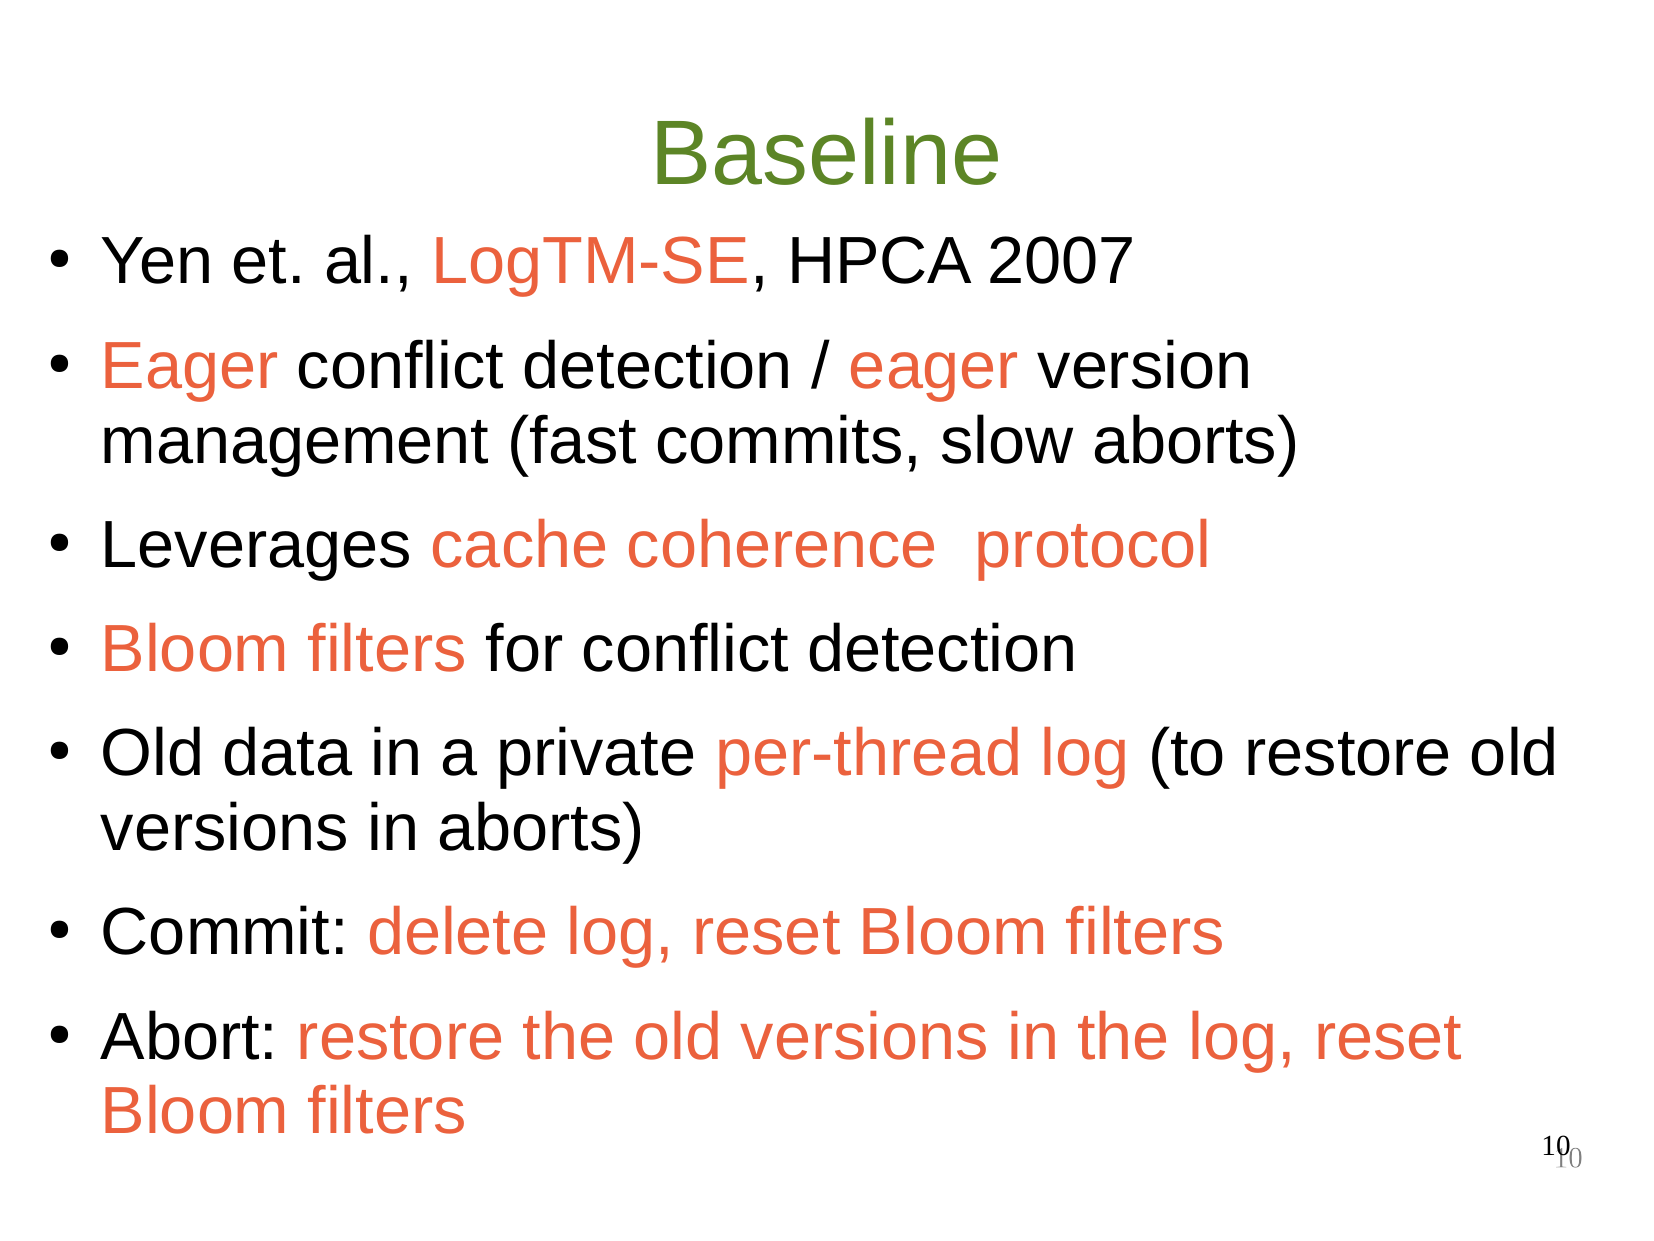

# Baseline
Yen et. al., LogTM-SE, HPCA 2007
Eager conflict detection / eager version management (fast commits, slow aborts)
Leverages cache coherence protocol
Bloom filters for conflict detection
Old data in a private per-thread log (to restore old versions in aborts)
Commit: delete log, reset Bloom filters
Abort: restore the old versions in the log, reset Bloom filters
10